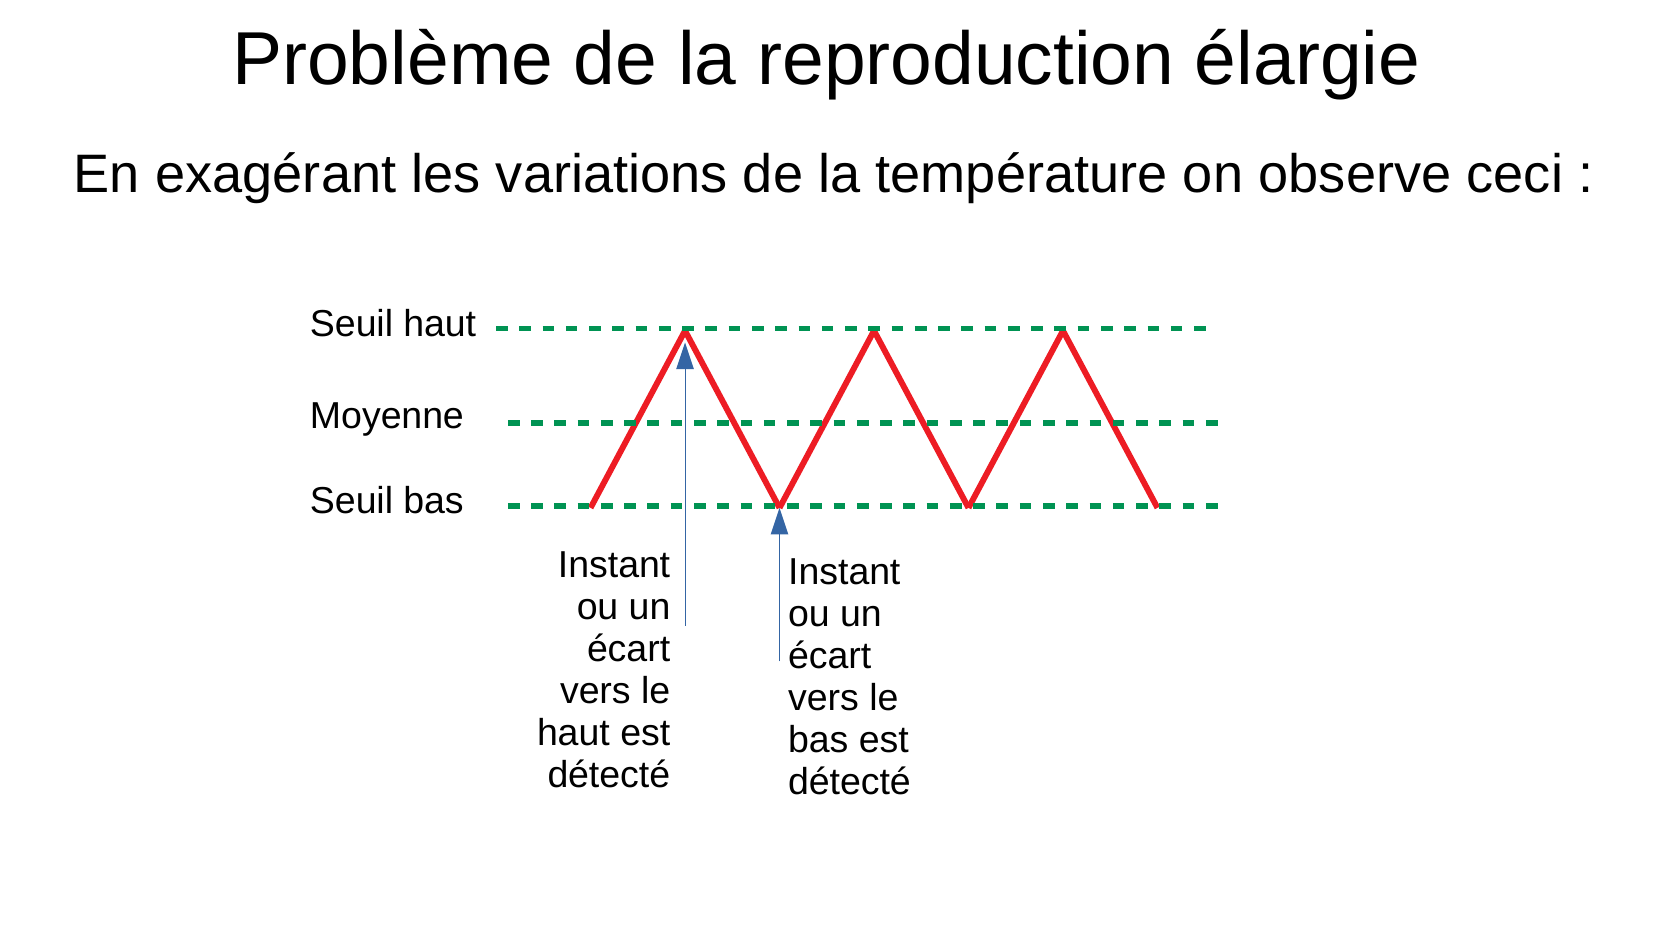

# Problème de la reproduction élargie
En exagérant les variations de la température on observe ceci :
Seuil haut
Moyenne
Seuil bas
Instant ou un écart vers le haut est détecté
Instant ou un écart vers le bas est détecté